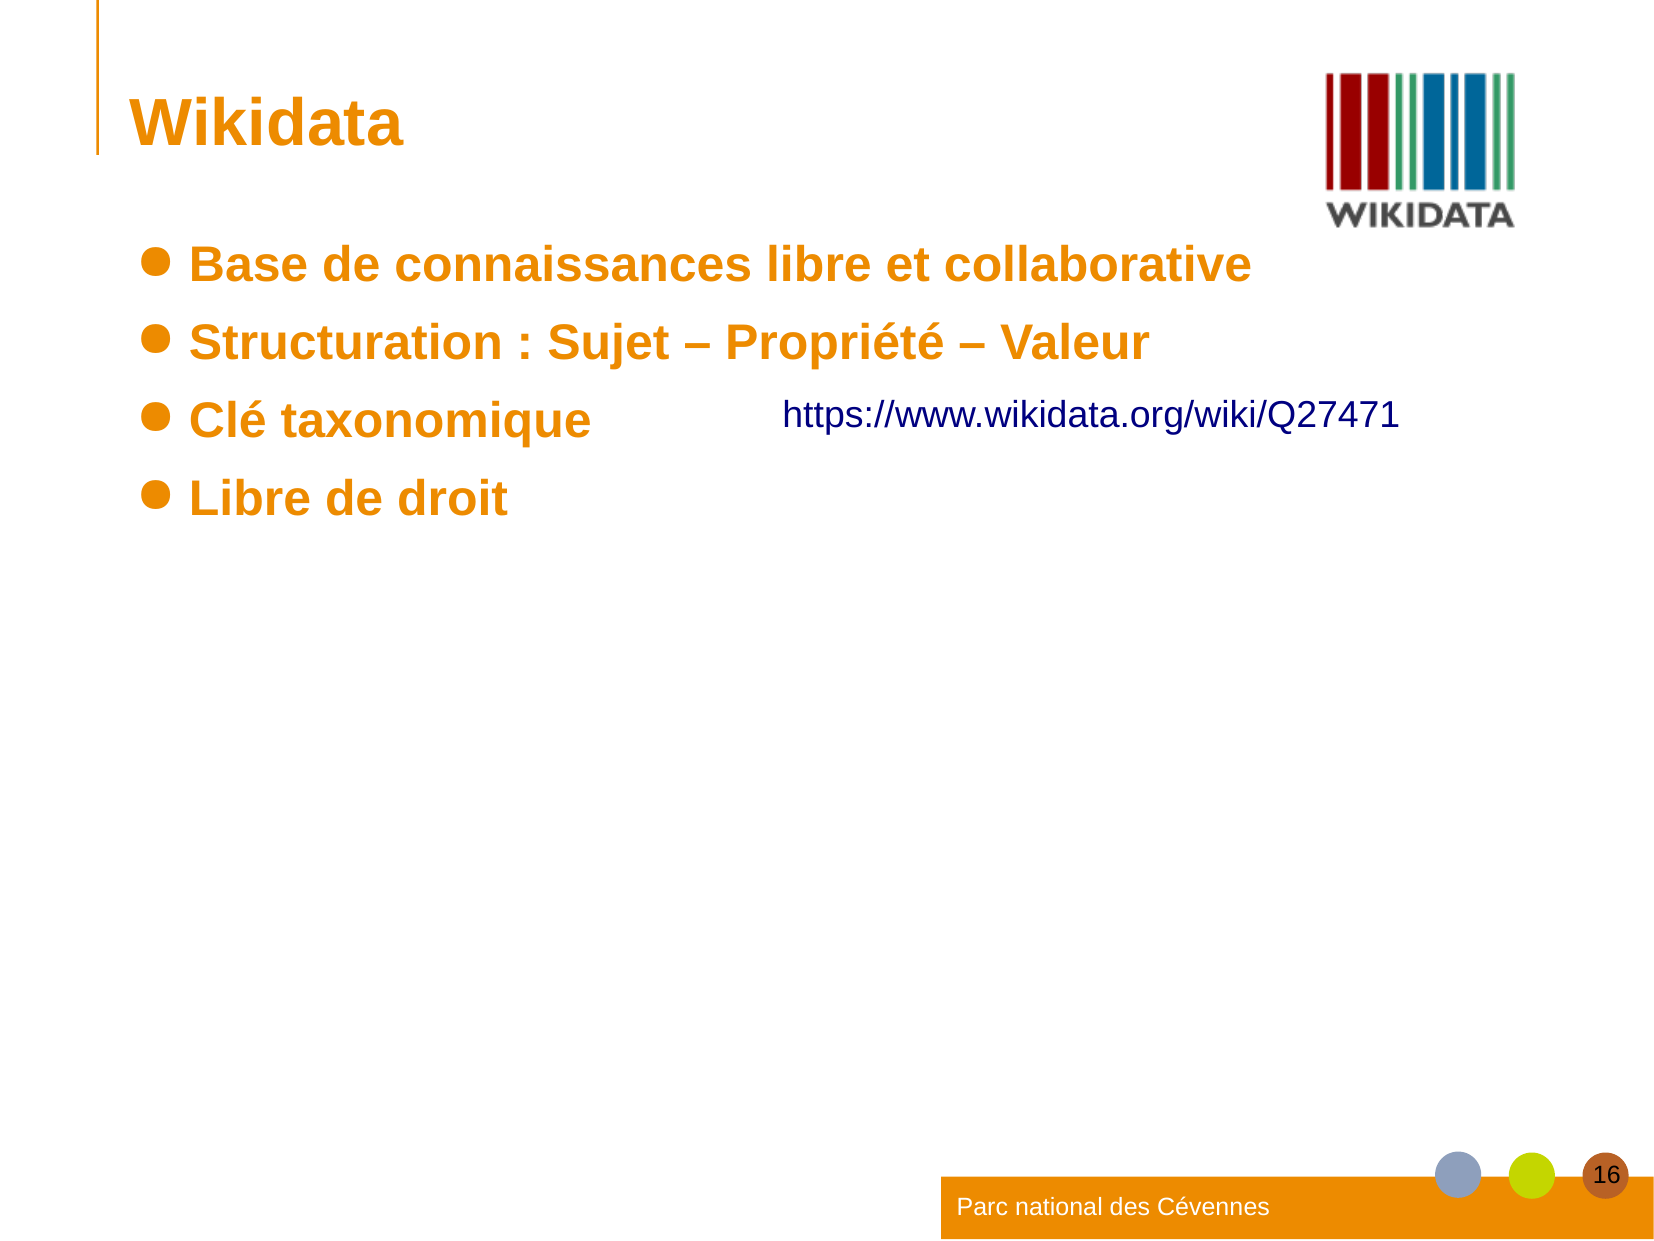

Wikidata
# Base de connaissances libre et collaborative
Structuration : Sujet – Propriété – Valeur
Clé taxonomique
Libre de droit
https://www.wikidata.org/wiki/Q27471